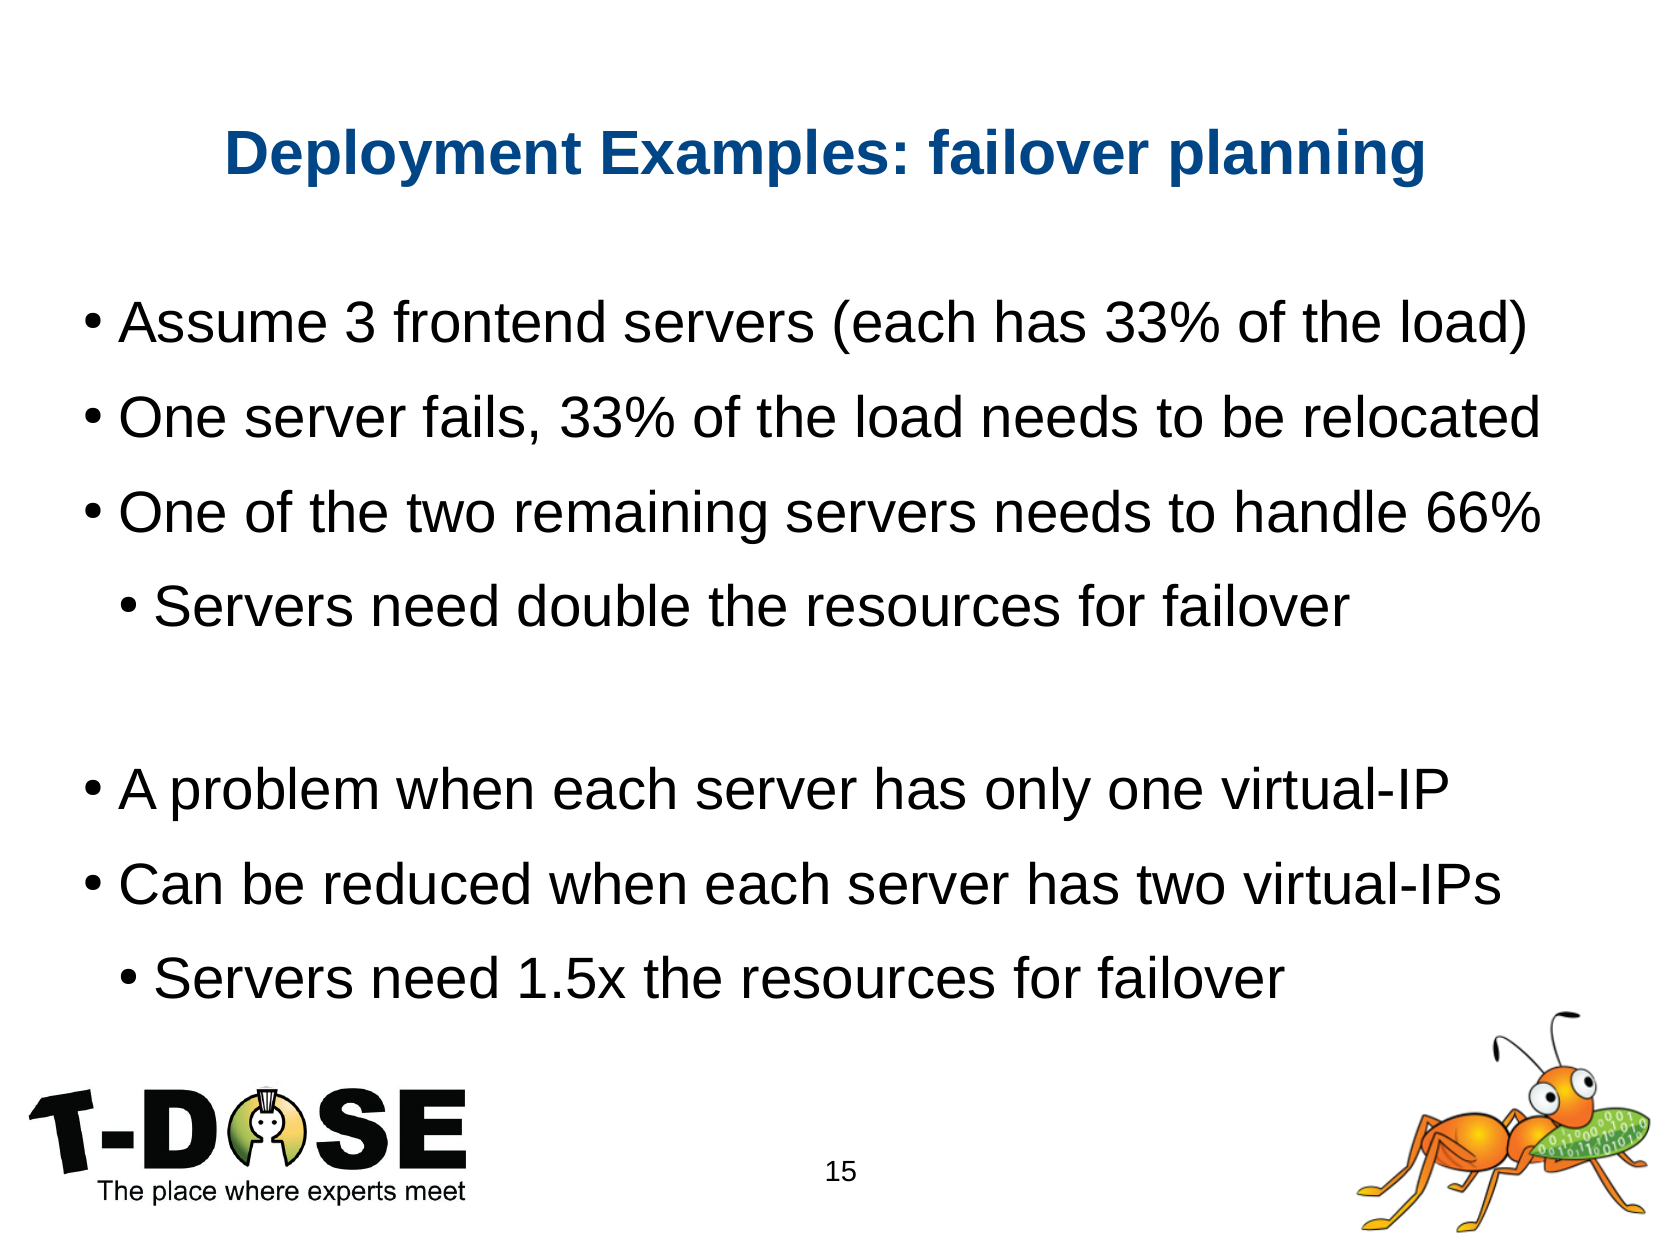

Deployment Examples: failover planning
# Assume 3 frontend servers (each has 33% of the load)
One server fails, 33% of the load needs to be relocated
One of the two remaining servers needs to handle 66%
Servers need double the resources for failover
A problem when each server has only one virtual-IP
Can be reduced when each server has two virtual-IPs
Servers need 1.5x the resources for failover
15